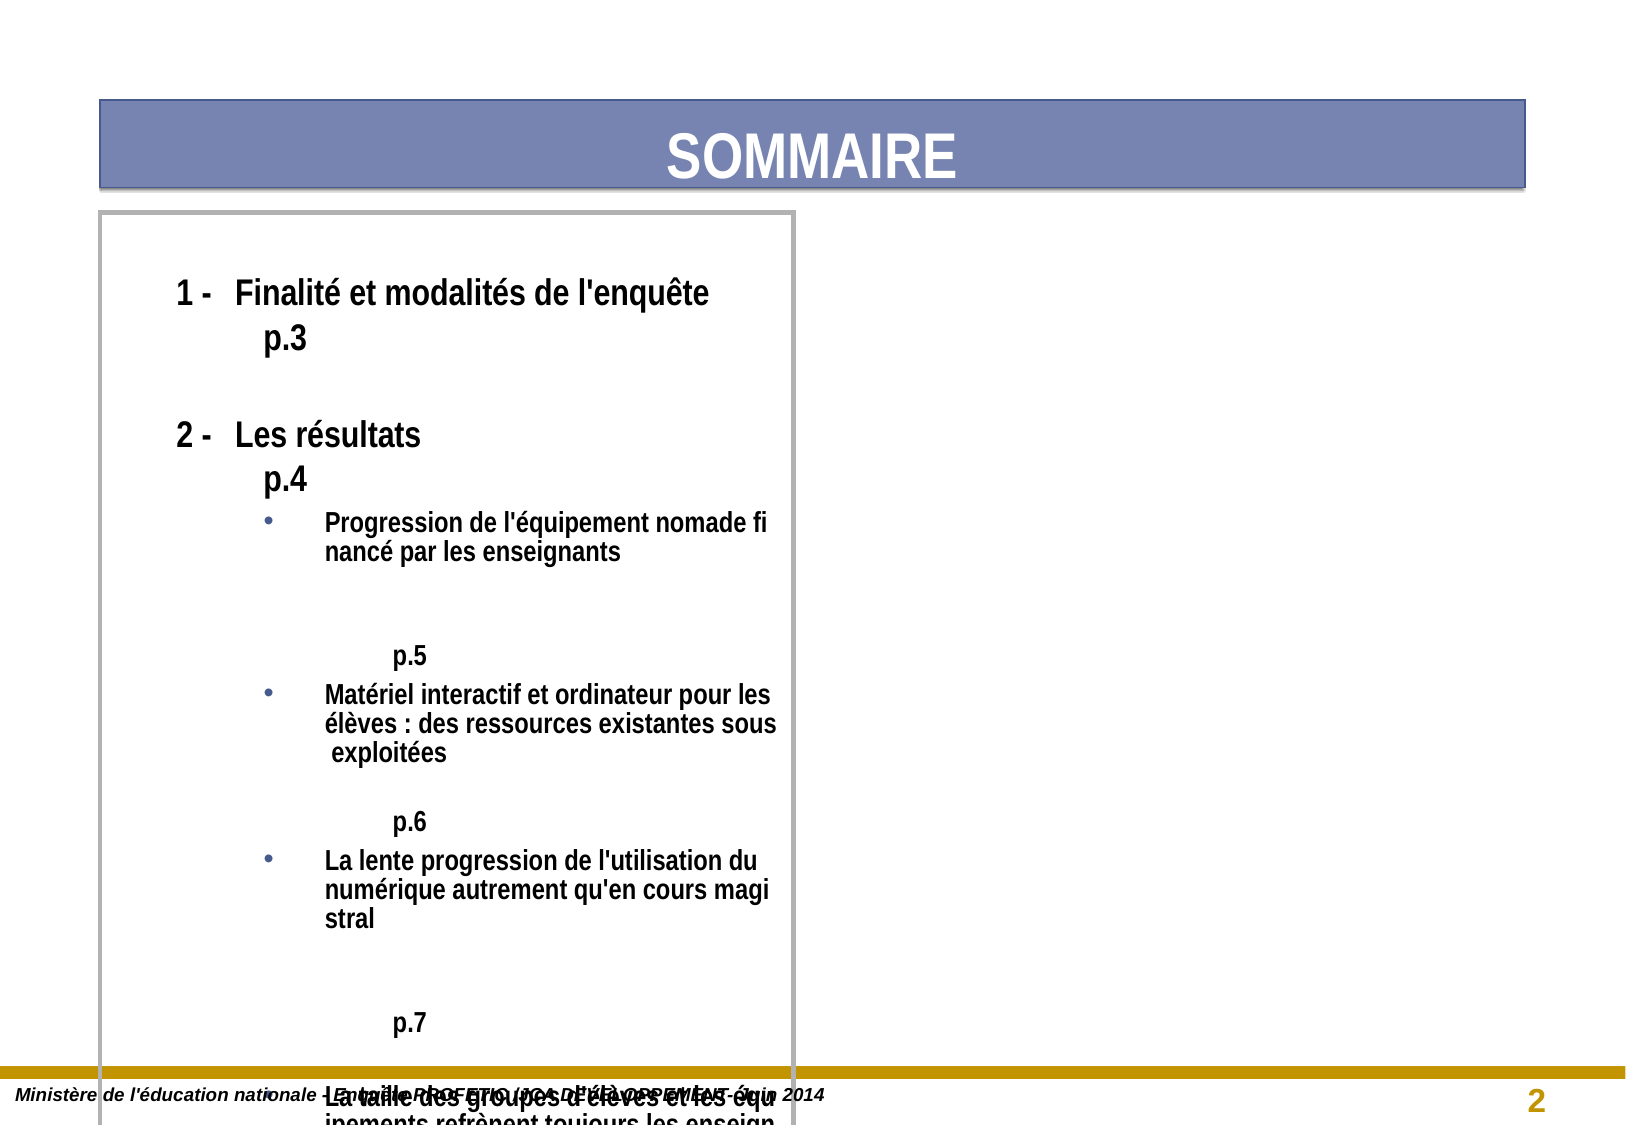

# Sommaire
1 -			Finalité et modalités de l'enquête		p.3
2 -			Les résultats		p.4
Progression de l'équipement nomade financé par les enseignants		 p.5
Matériel interactif et ordinateur pour les élèves : des ressources existantes sous exploitées	 p.6
La lente progression de l'utilisation du numérique autrement qu'en cours magistral		 p.7
La taille des groupes d'élèves et les équipements refrènent toujours les enseignants	 	p.9
Une légère progression de la maîtrise des TIC par les enseignants		p.10
L'écrasante formation en autonomie		 p.11
Le numérique … profitable et devenu incontournable		p.12
L'utilisation du numérique à destination des élèves exige encore des déploiements		 p.13
3 -			La typologie		p.14
1
Ministère de l'éducation nationale - Enquête PROFETIC /JCA DEVELOPPEMENT- Juin 2014